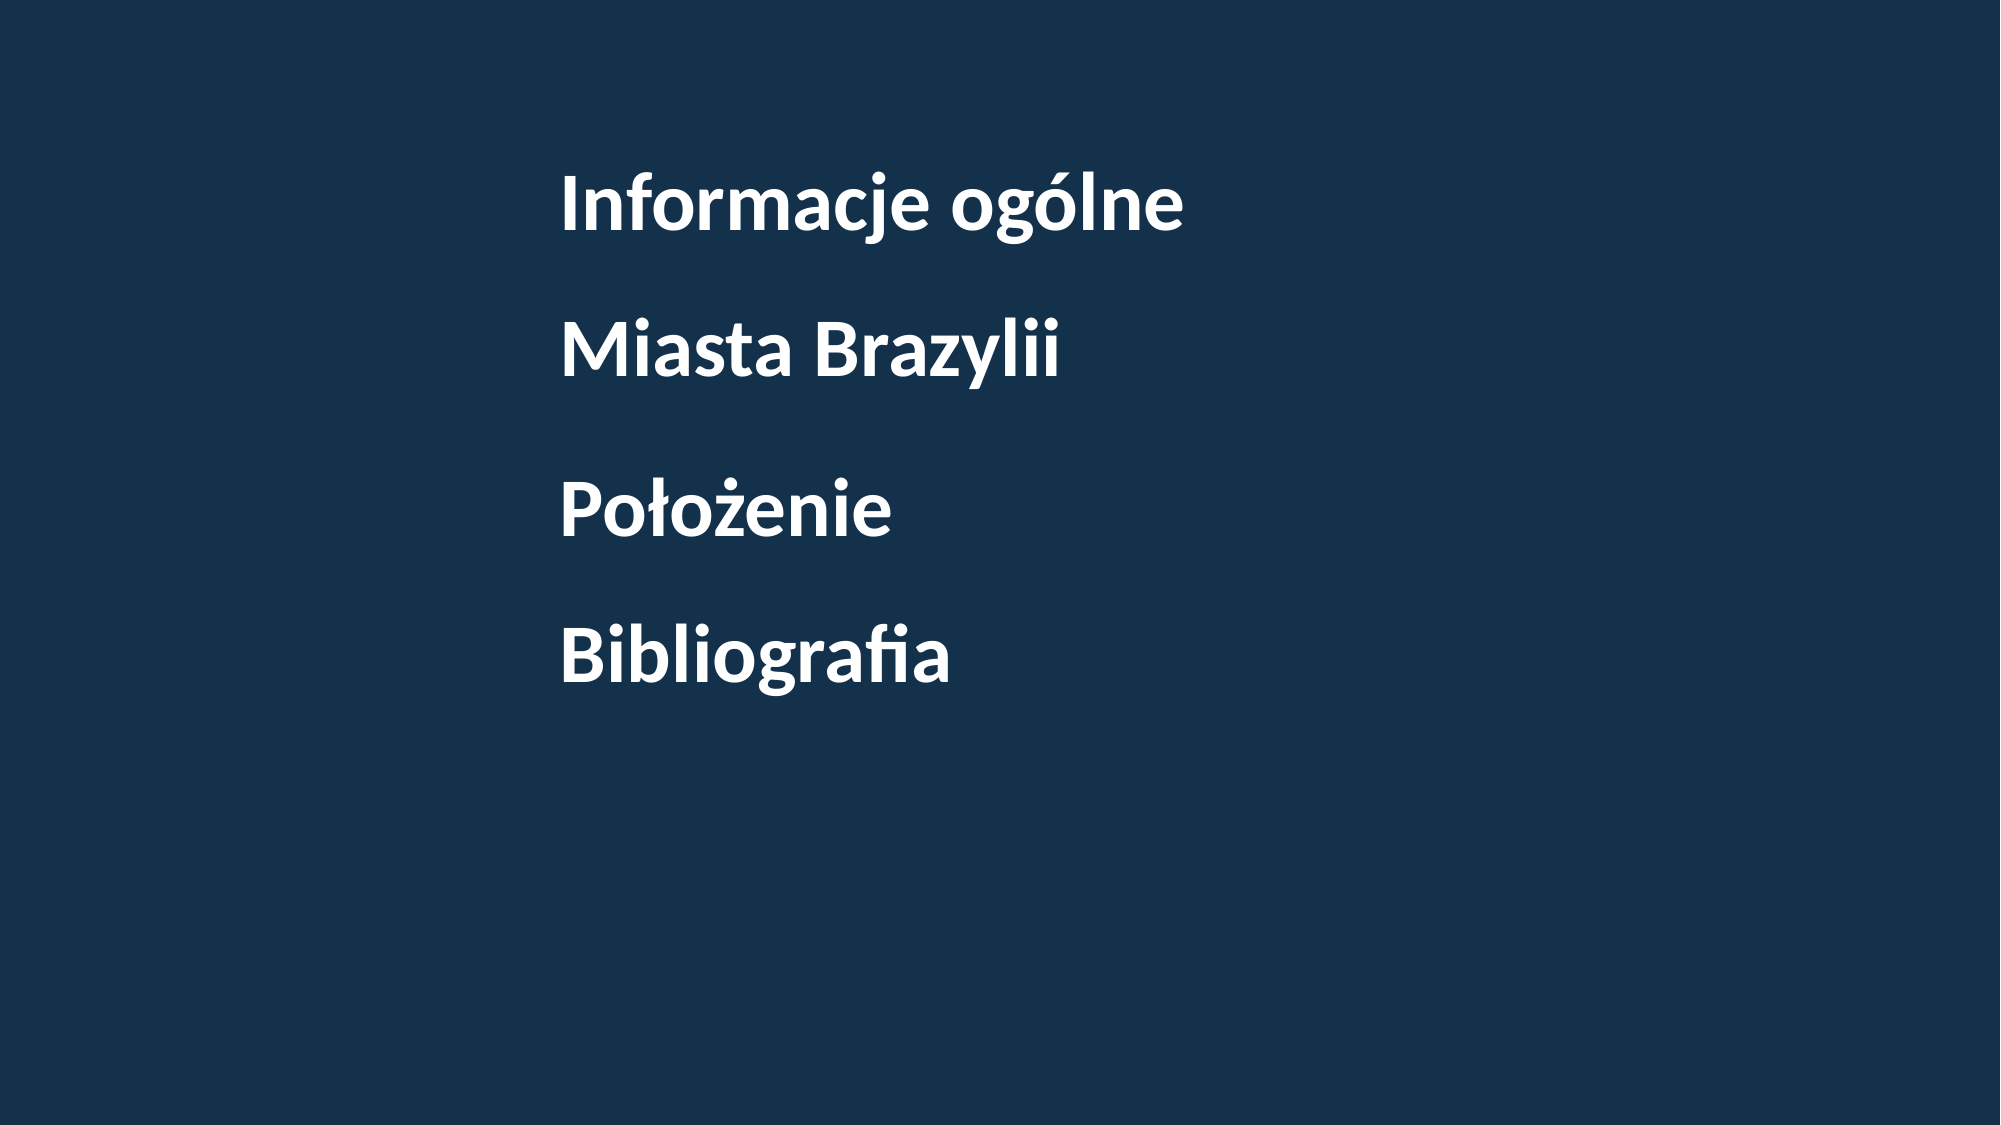

# Menu nawigacyjne
Informacje ogólne
Miasta Brazylii
Położenie
Bibliografia